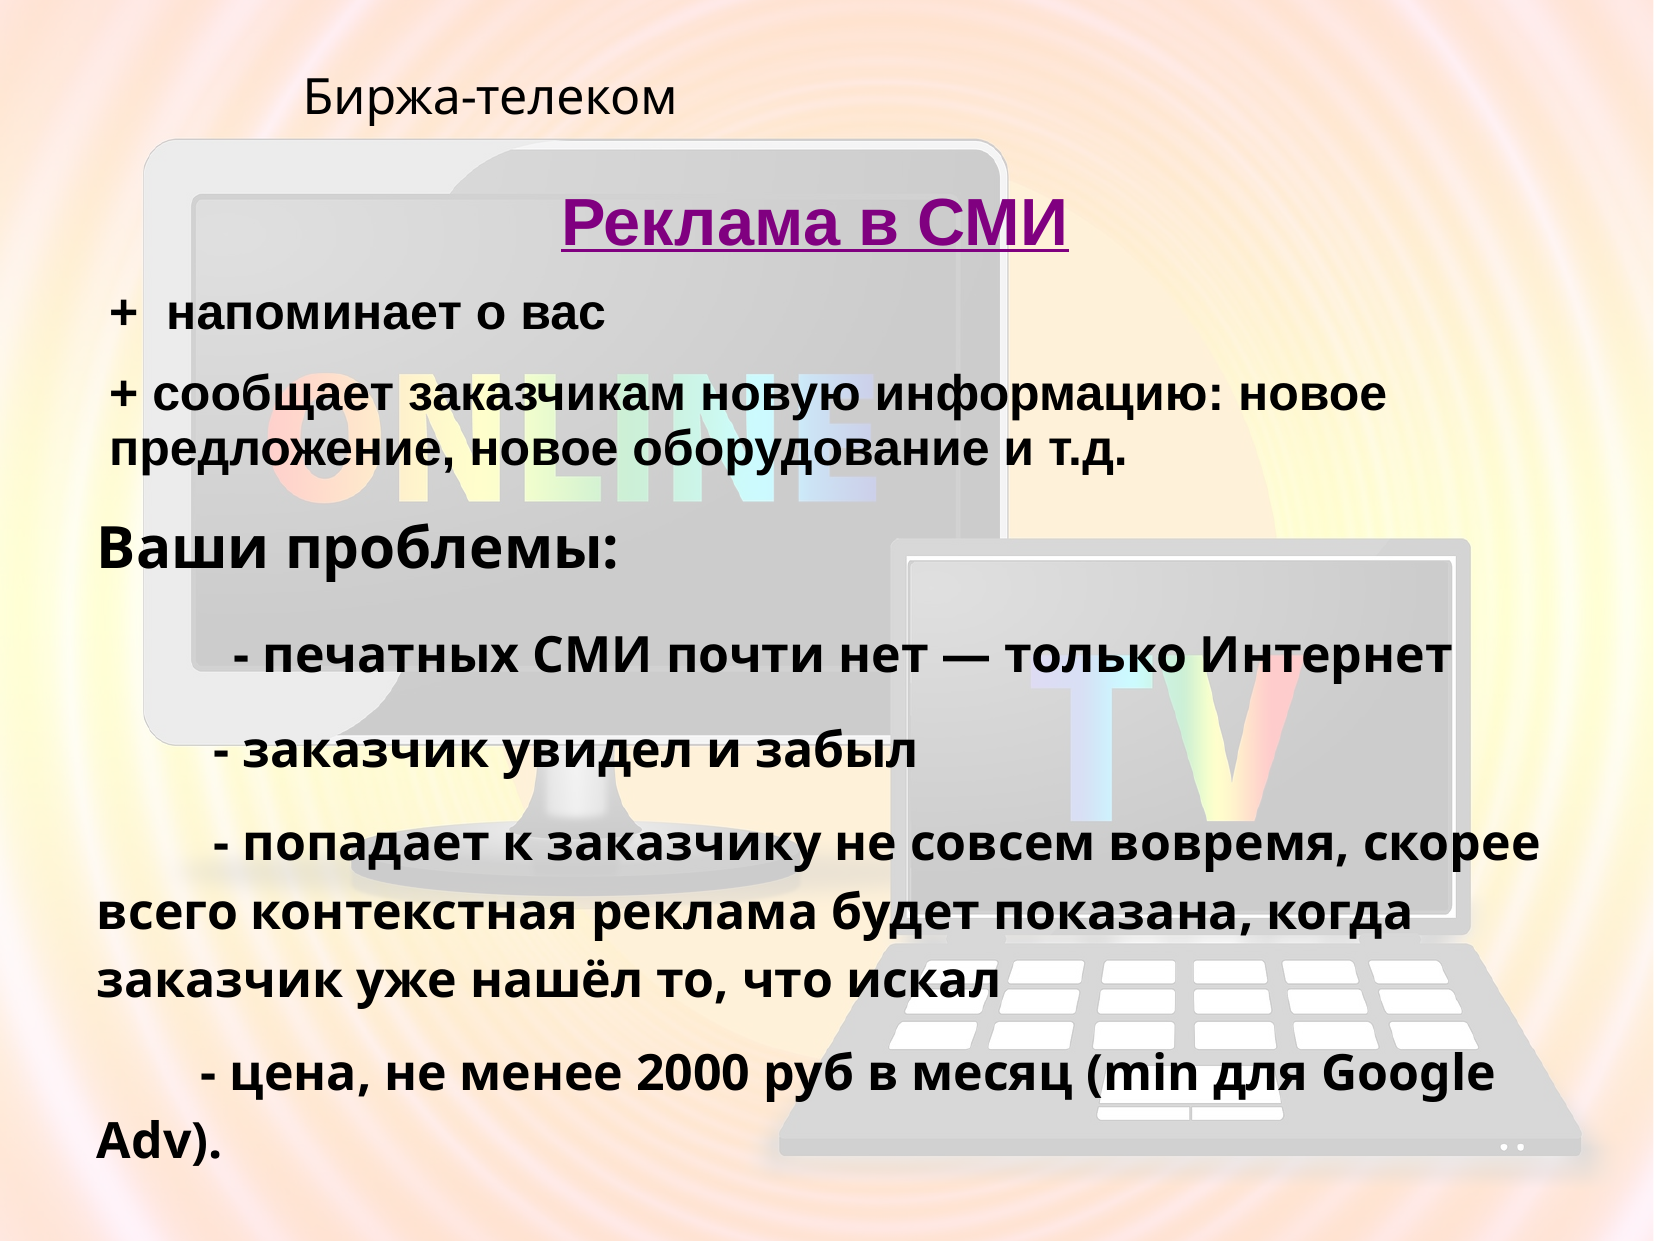

# Биржа-телеком
Реклама в СМИ
+ напоминает о вас
+ сообщает заказчикам новую информацию: новое предложение, новое оборудование и т.д.
Ваши проблемы:
 - печатных СМИ почти нет — только Интернет
 - заказчик увидел и забыл
 - попадает к заказчику не совсем вовремя, скорее всего контекстная реклама будет показана, когда заказчик уже нашёл то, что искал
 - цена, не менее 2000 руб в месяц (min для Google Adv).